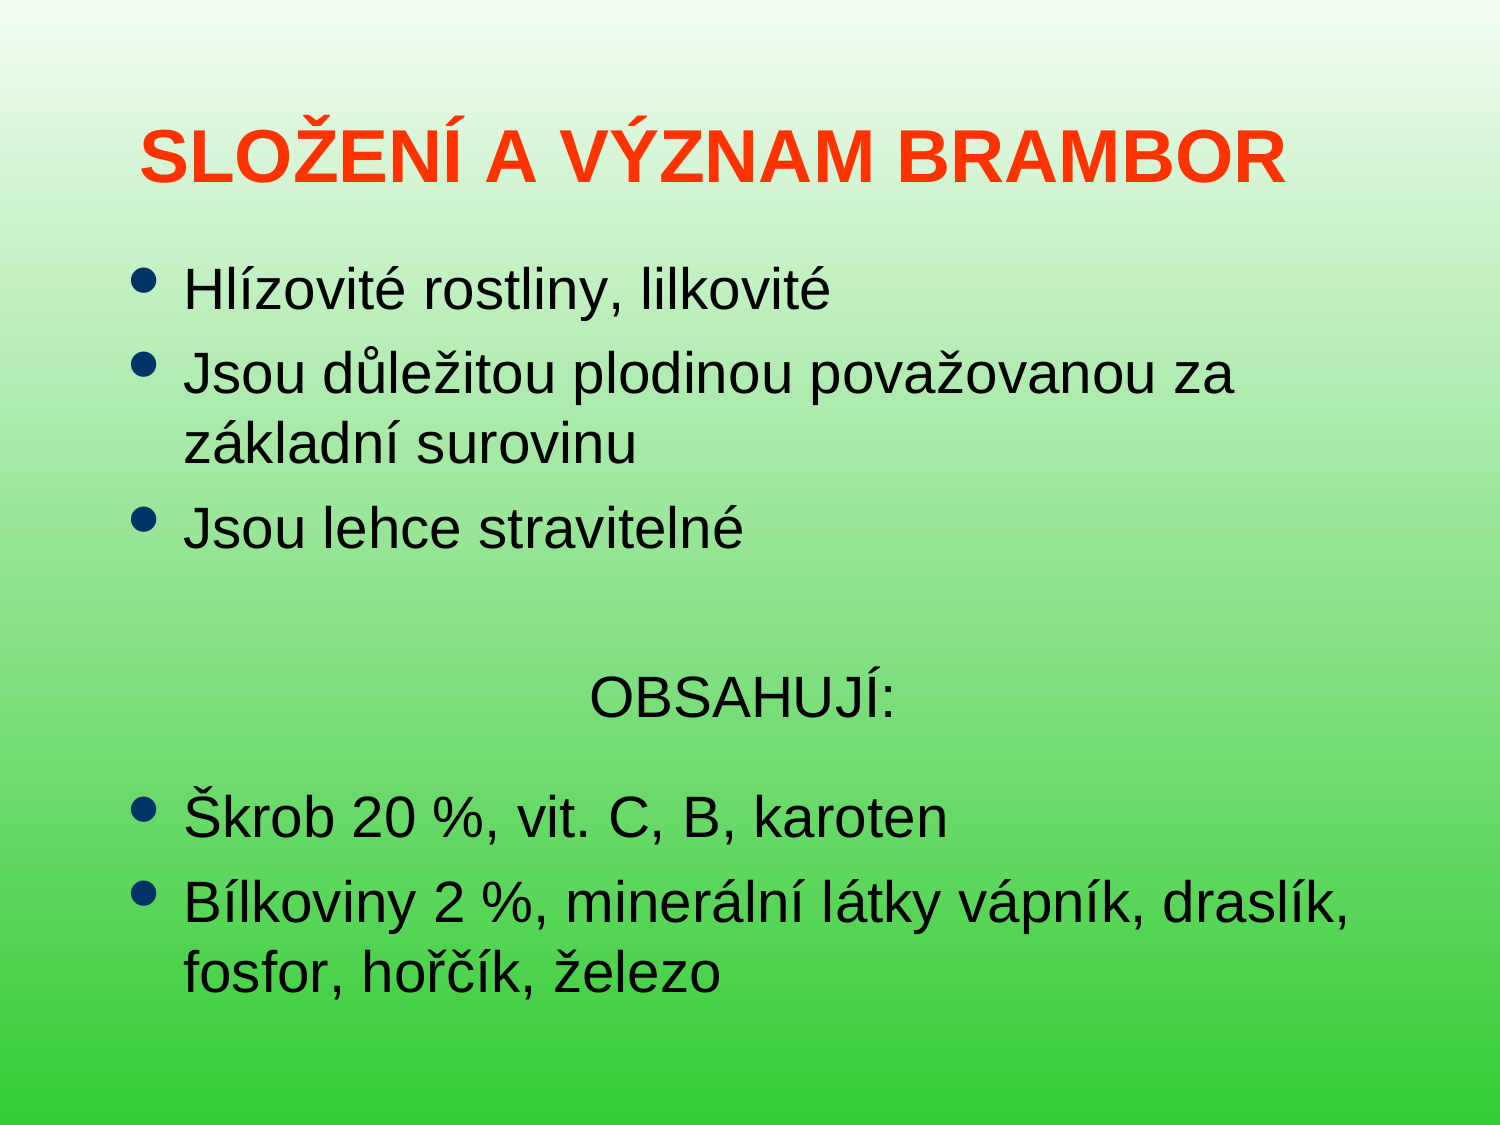

# SLOŽENÍ A VÝZNAM BRAMBOR
Hlízovité rostliny, lilkovité
Jsou důležitou plodinou považovanou za základní surovinu
Jsou lehce stravitelné
OBSAHUJÍ:
Škrob 20 %, vit. C, B, karoten
Bílkoviny 2 %, minerální látky vápník, draslík, fosfor, hořčík, železo